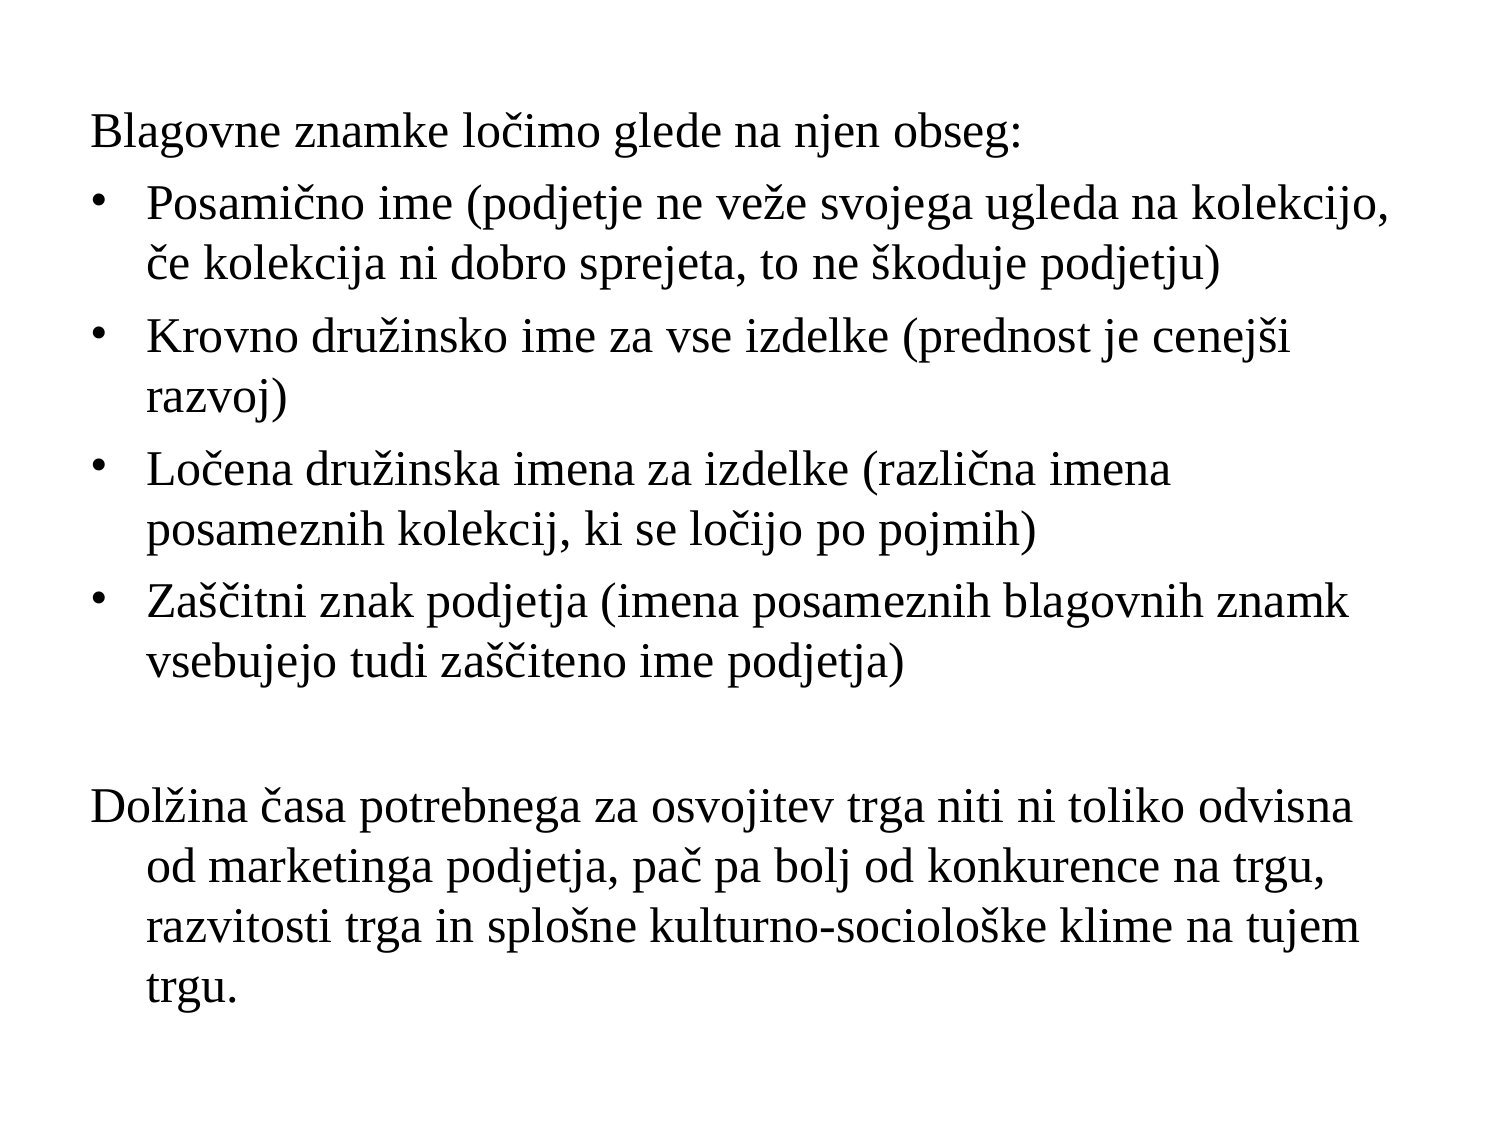

# Blagovne znamke ločimo glede na njen obseg:
Posamično ime (podjetje ne veže svojega ugleda na kolekcijo, če kolekcija ni dobro sprejeta, to ne škoduje podjetju)
Krovno družinsko ime za vse izdelke (prednost je cenejši razvoj)
Ločena družinska imena za izdelke (različna imena posameznih kolekcij, ki se ločijo po pojmih)
Zaščitni znak podjetja (imena posameznih blagovnih znamk vsebujejo tudi zaščiteno ime podjetja)
Dolžina časa potrebnega za osvojitev trga niti ni toliko odvisna od marketinga podjetja, pač pa bolj od konkurence na trgu, razvitosti trga in splošne kulturno-sociološke klime na tujem trgu.